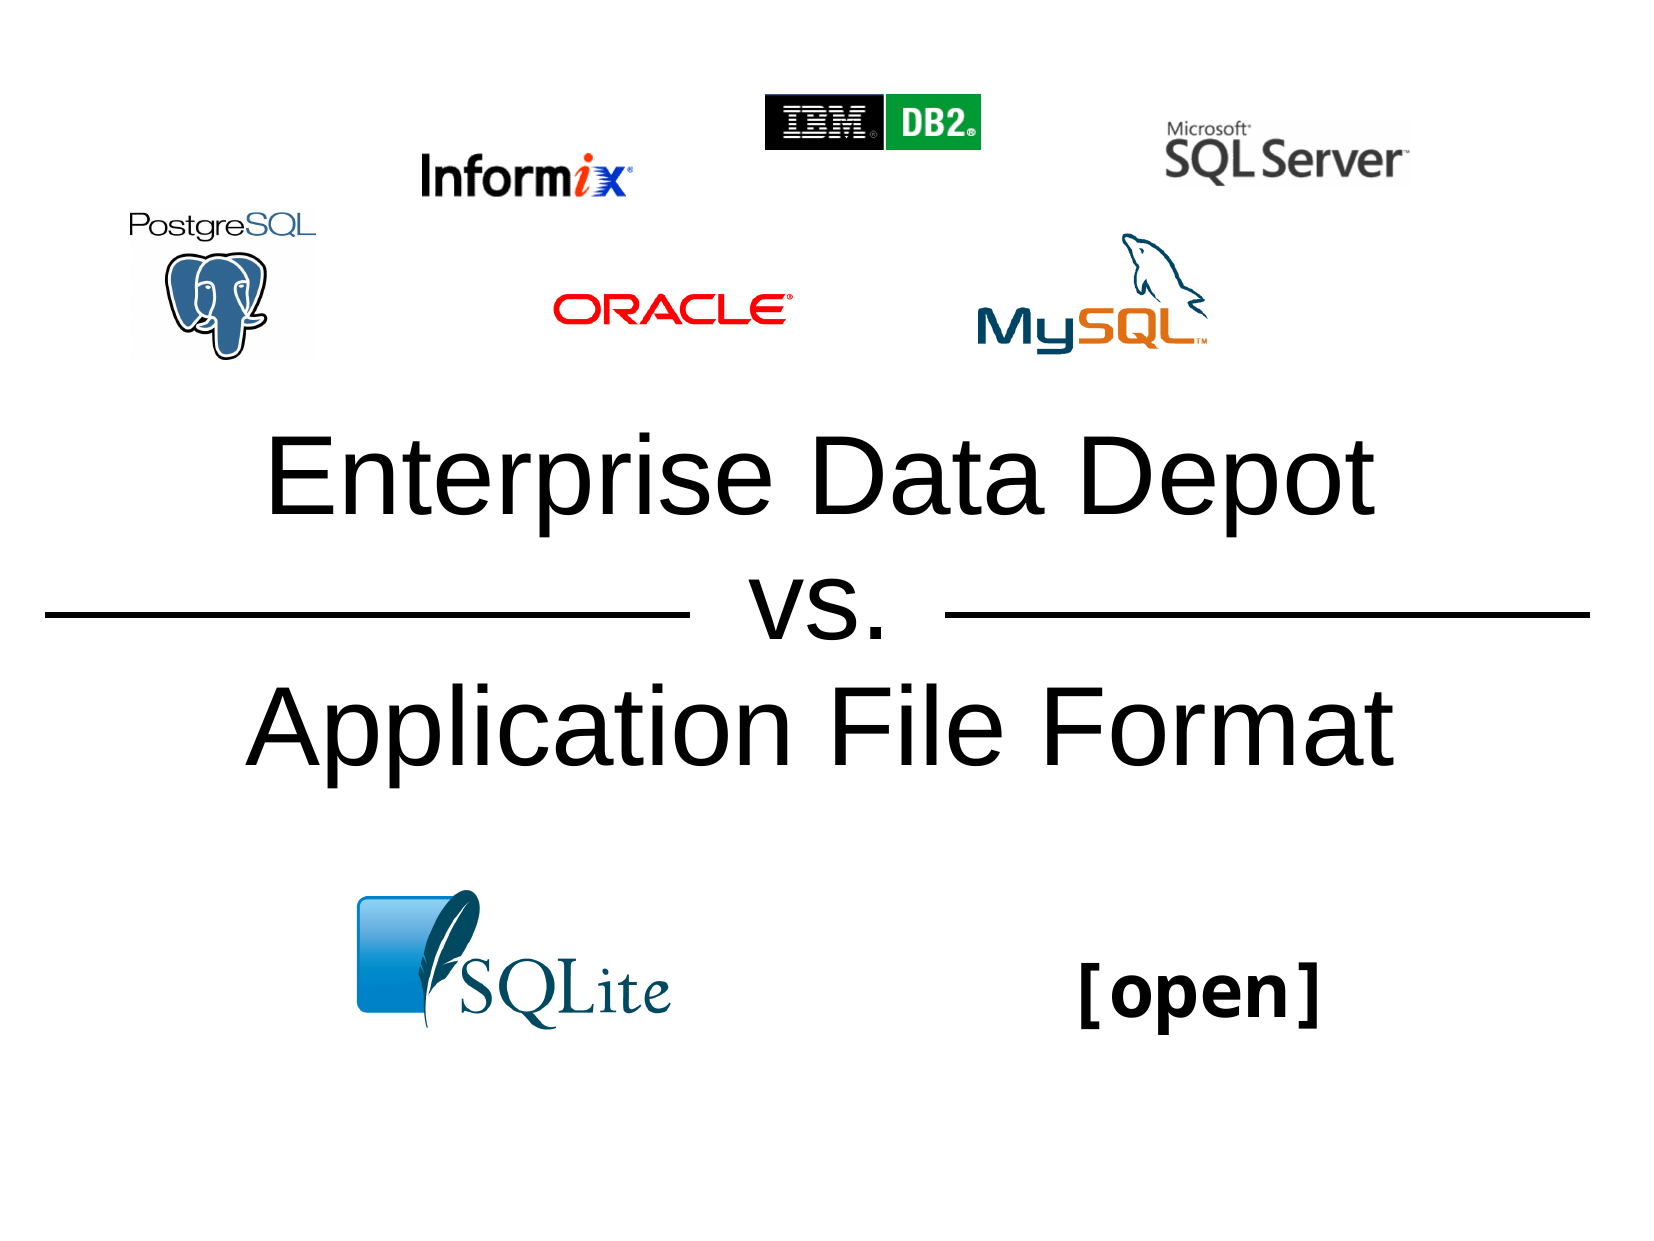

Enterprise Data Depot
vs.
Application File Format
[open]